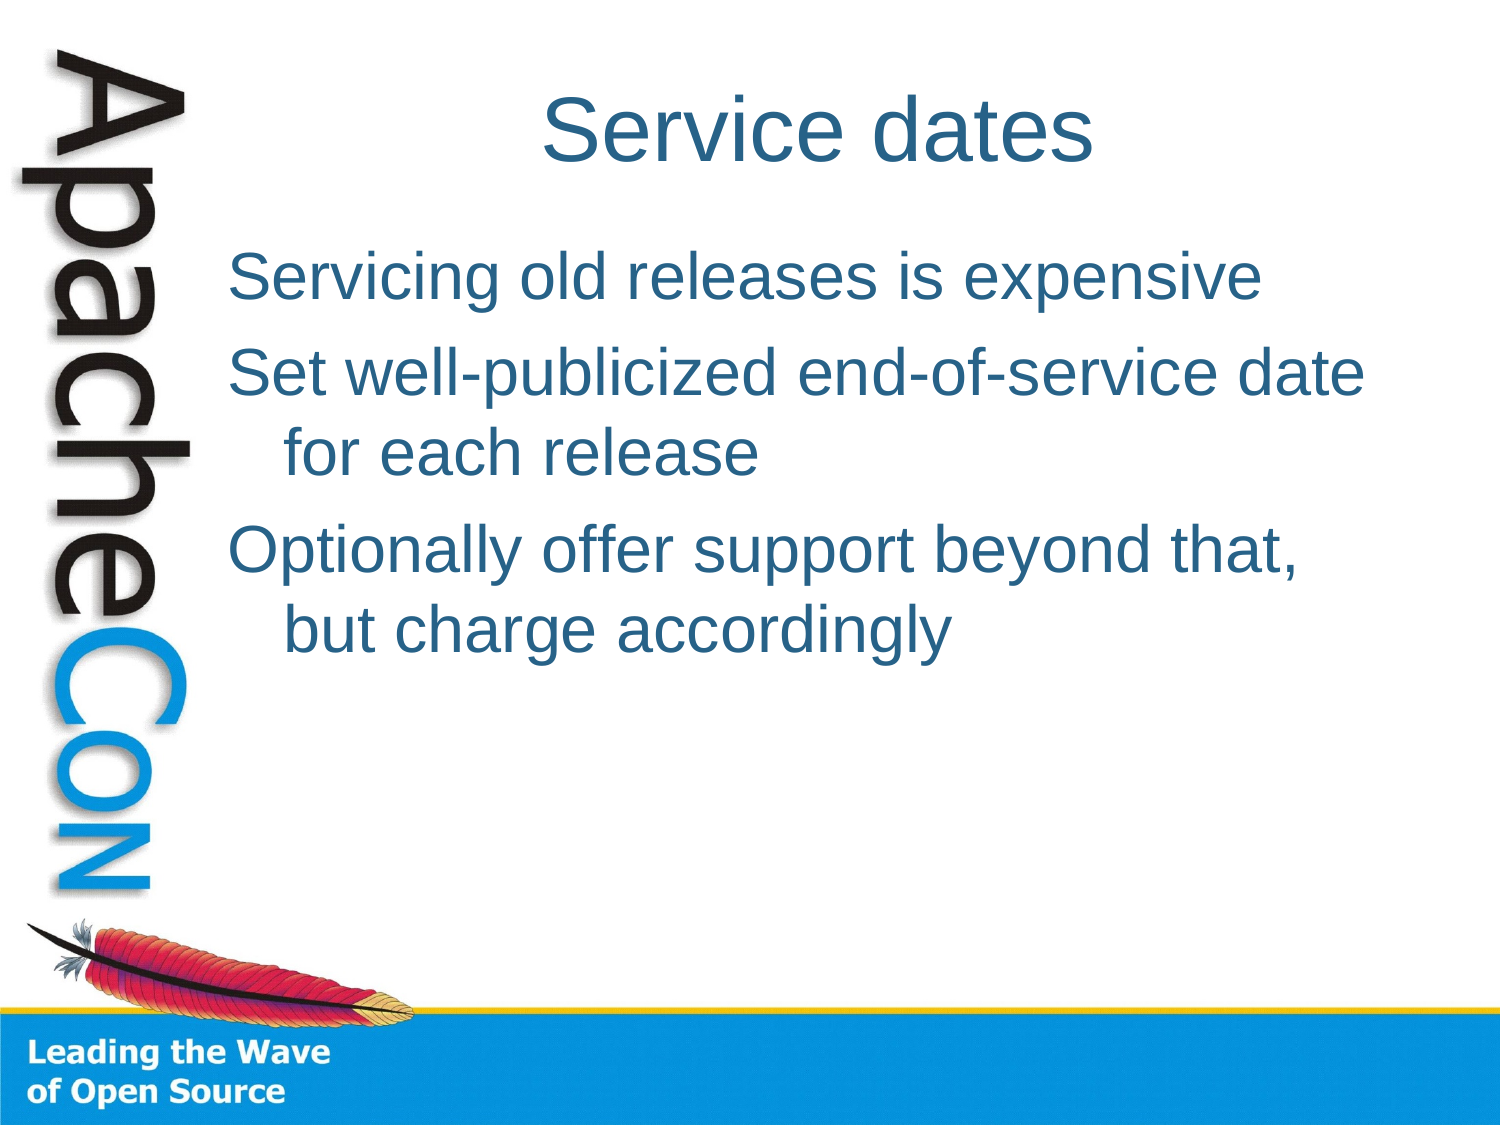

# Service dates
Servicing old releases is expensive
Set well-publicized end-of-service date for each release
Optionally offer support beyond that, but charge accordingly